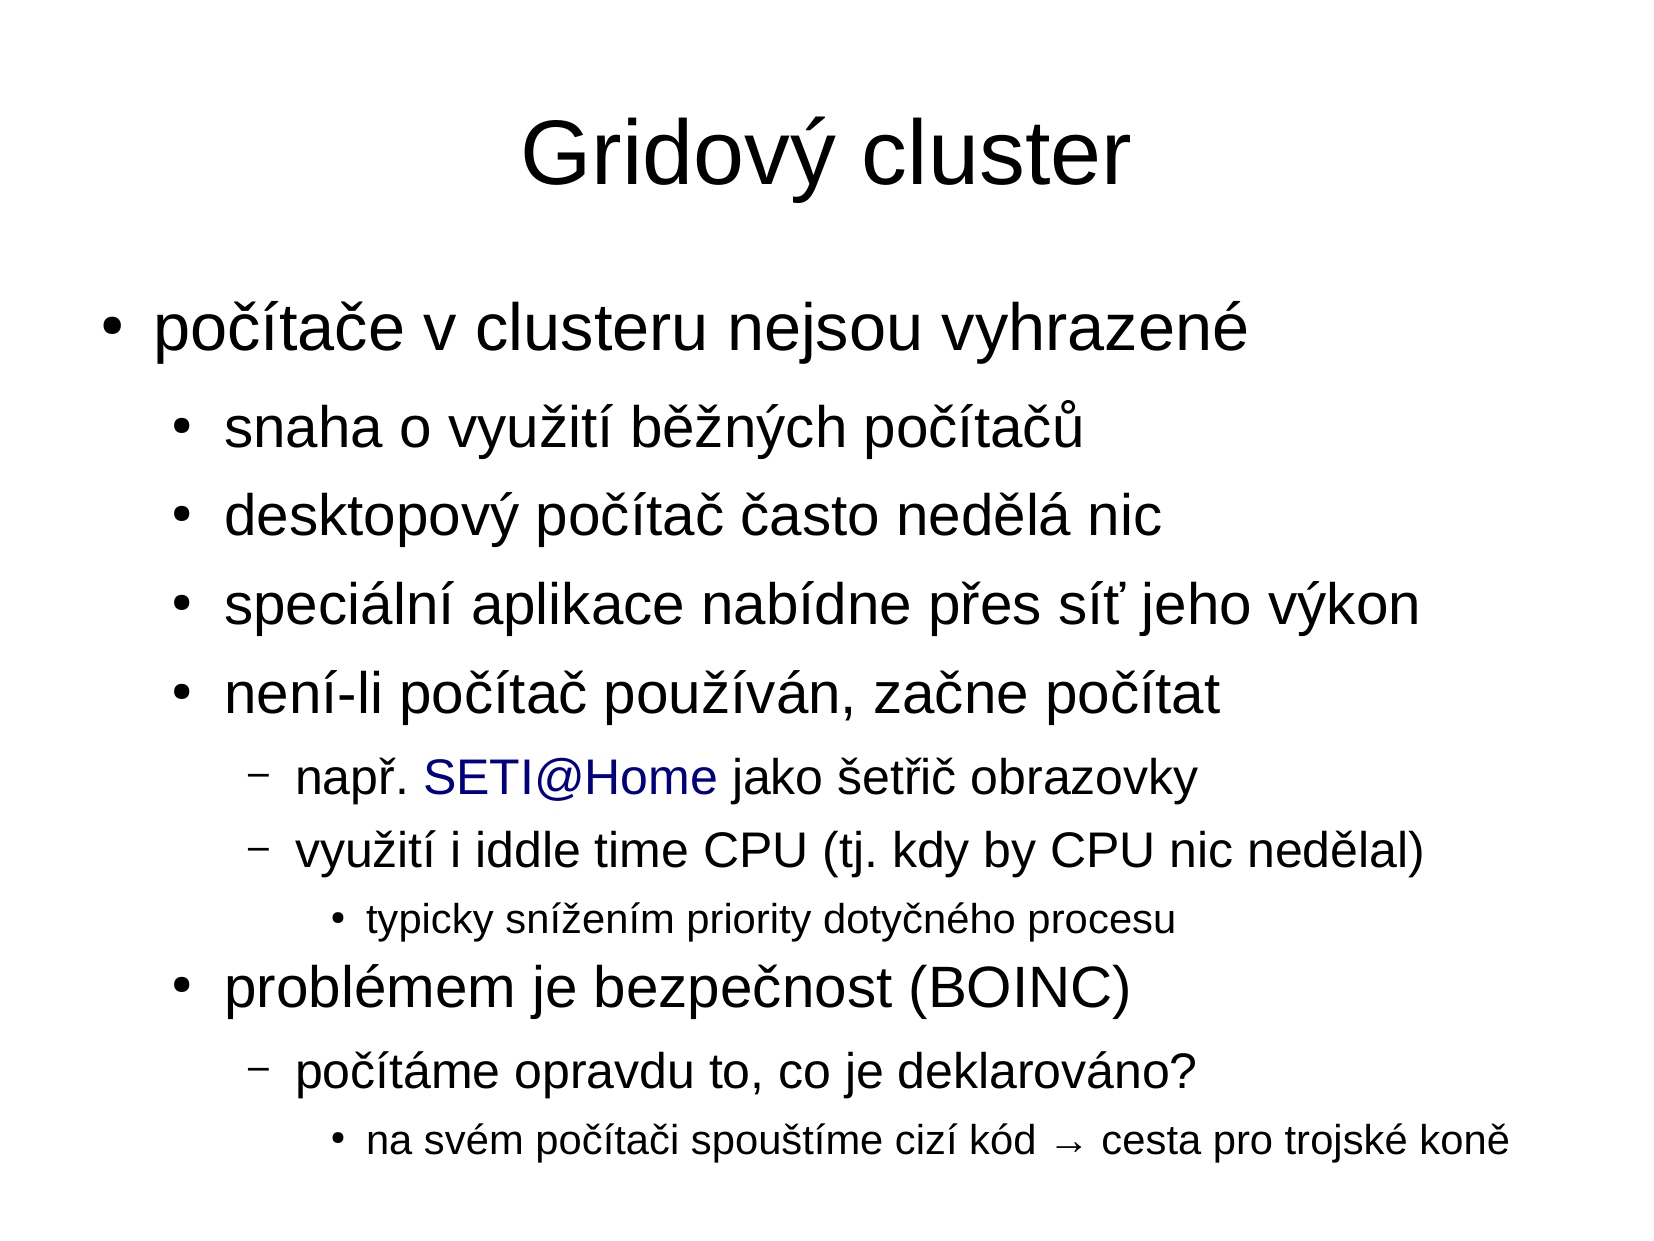

# Gridový cluster
počítače v clusteru nejsou vyhrazené
snaha o využití běžných počítačů
desktopový počítač často nedělá nic
speciální aplikace nabídne přes síť jeho výkon
není-li počítač používán, začne počítat
např. SETI@Home jako šetřič obrazovky
využití i iddle time CPU (tj. kdy by CPU nic nedělal)
typicky snížením priority dotyčného procesu
problémem je bezpečnost (BOINC)
počítáme opravdu to, co je deklarováno?
na svém počítači spouštíme cizí kód → cesta pro trojské koně